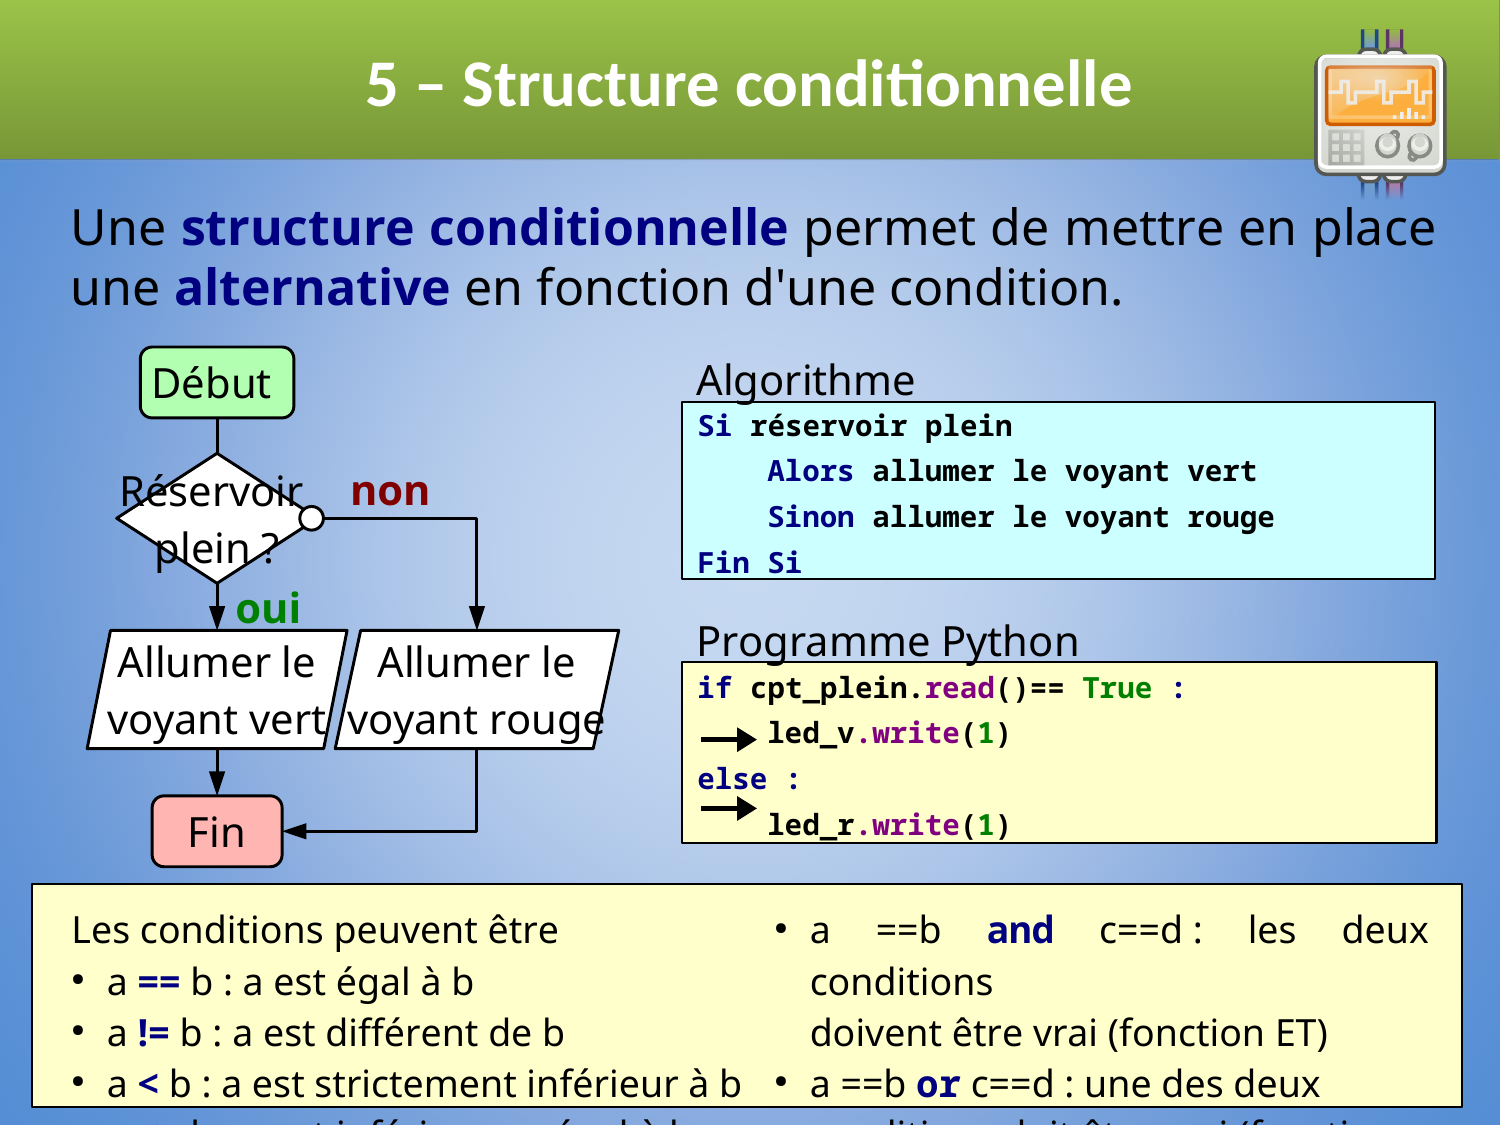

5 – Structure conditionnelle
Une structure conditionnelle permet de mettre en place une alternative en fonction d'une condition.
Algorithme
Début
Si réservoir plein
 Alors allumer le voyant vert
 Sinon allumer le voyant rouge
Fin Si
Réservoir
plein ?
non
oui
Programme Python
Allumer le
voyant vert
Allumer le
voyant rouge
if cpt_plein.read()== True :
 led_v.write(1)
else :
 led_r.write(1)
Fin
Les conditions peuvent être
a == b : a est égal à b
a != b : a est différent de b
a < b : a est strictement inférieur à b
a <= b : a est inférieur ou égal à b
a ==b and c==d : les deux conditions
doivent être vrai (fonction ET)
a ==b or c==d : une des deux conditions doit être vrai (fonction OU)